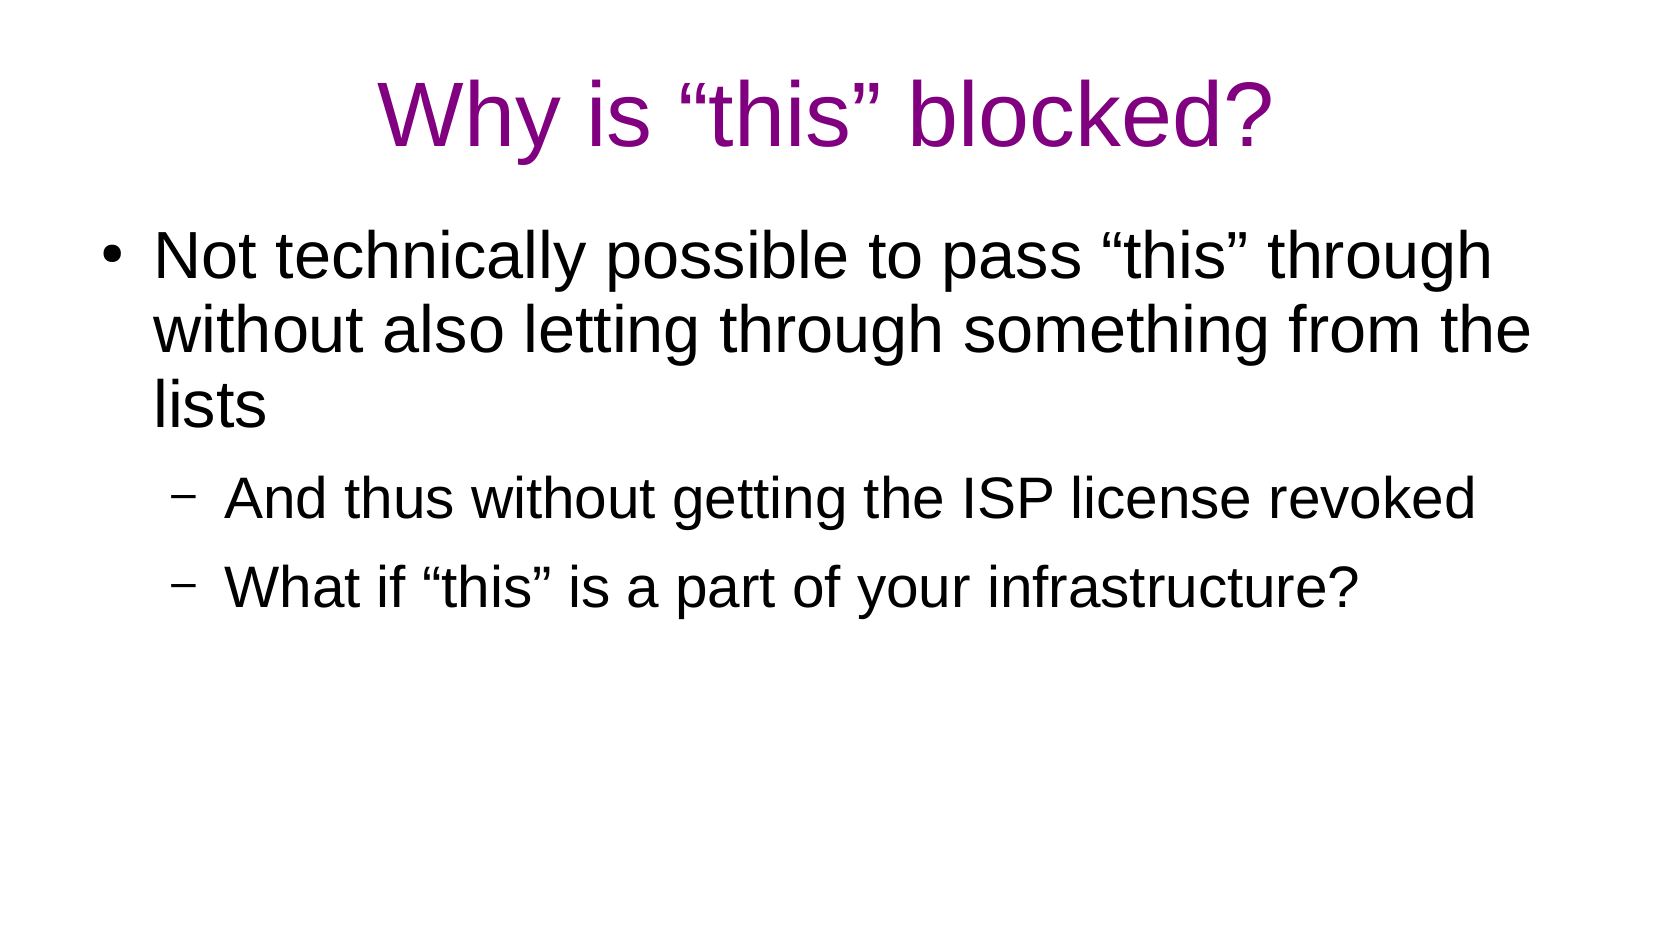

# Why is “this” blocked?
Not technically possible to pass “this” through without also letting through something from the lists
And thus without getting the ISP license revoked
What if “this” is a part of your infrastructure?